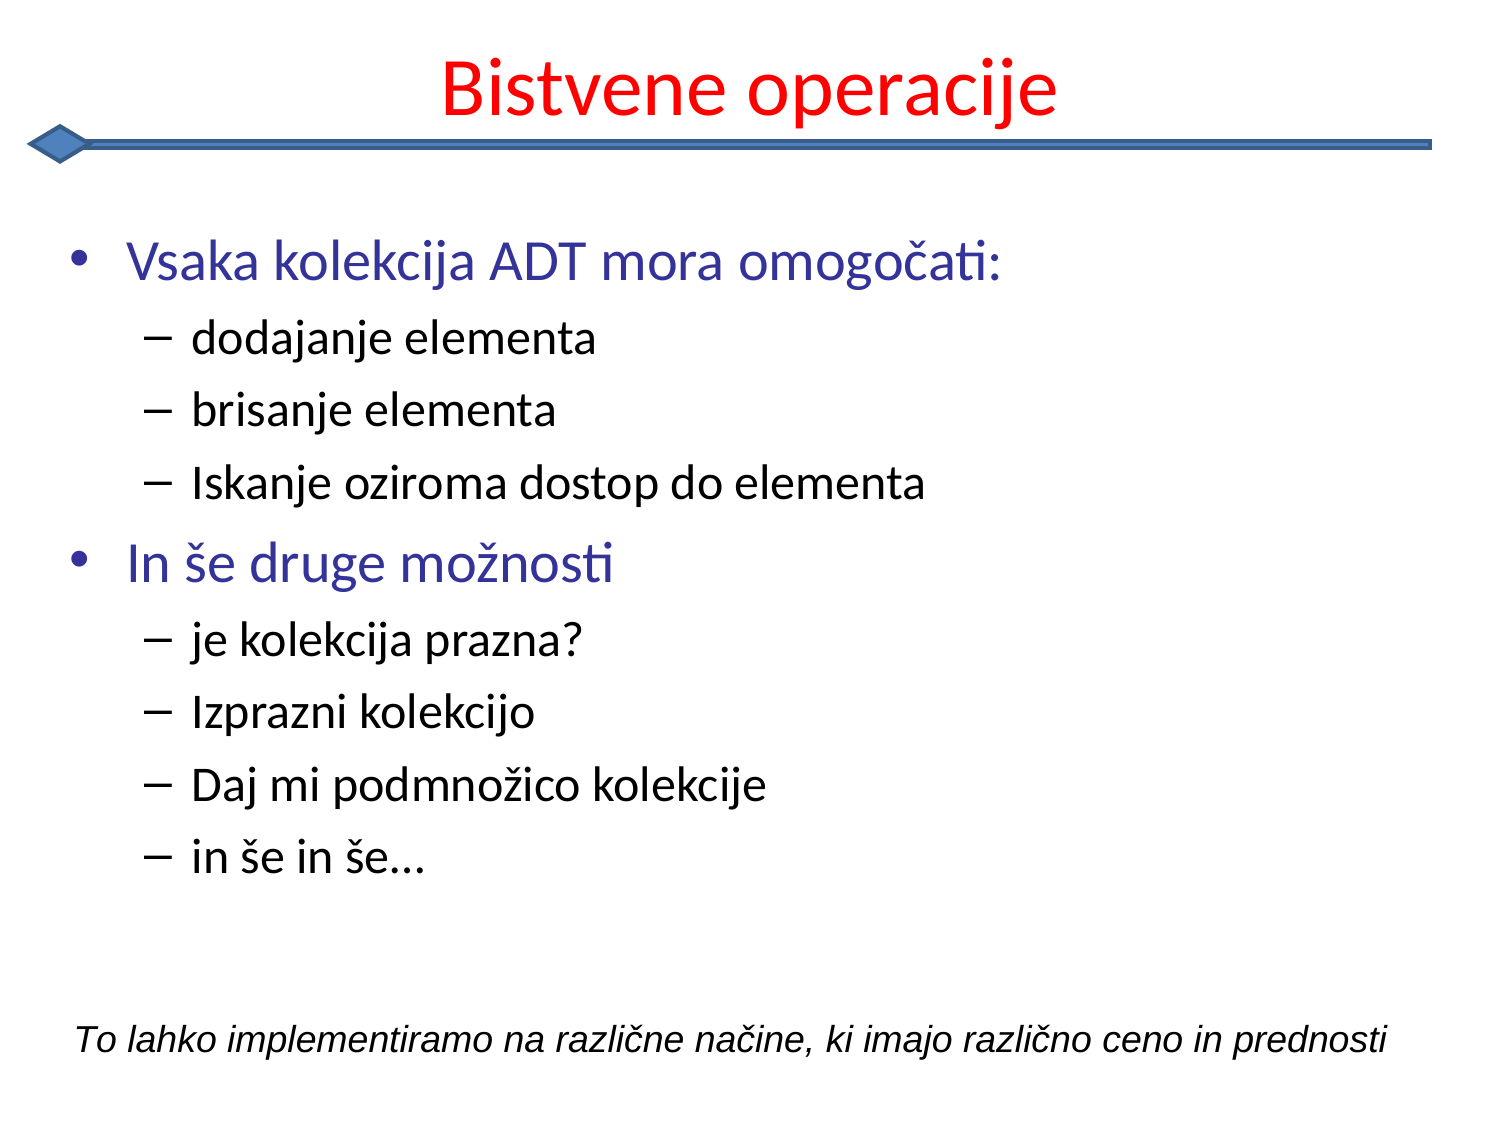

# Bistvene operacije
Vsaka kolekcija ADT mora omogočati:
dodajanje elementa
brisanje elementa
Iskanje oziroma dostop do elementa
In še druge možnosti
je kolekcija prazna?
Izprazni kolekcijo
Daj mi podmnožico kolekcije
in še in še…
To lahko implementiramo na različne načine, ki imajo različno ceno in prednosti